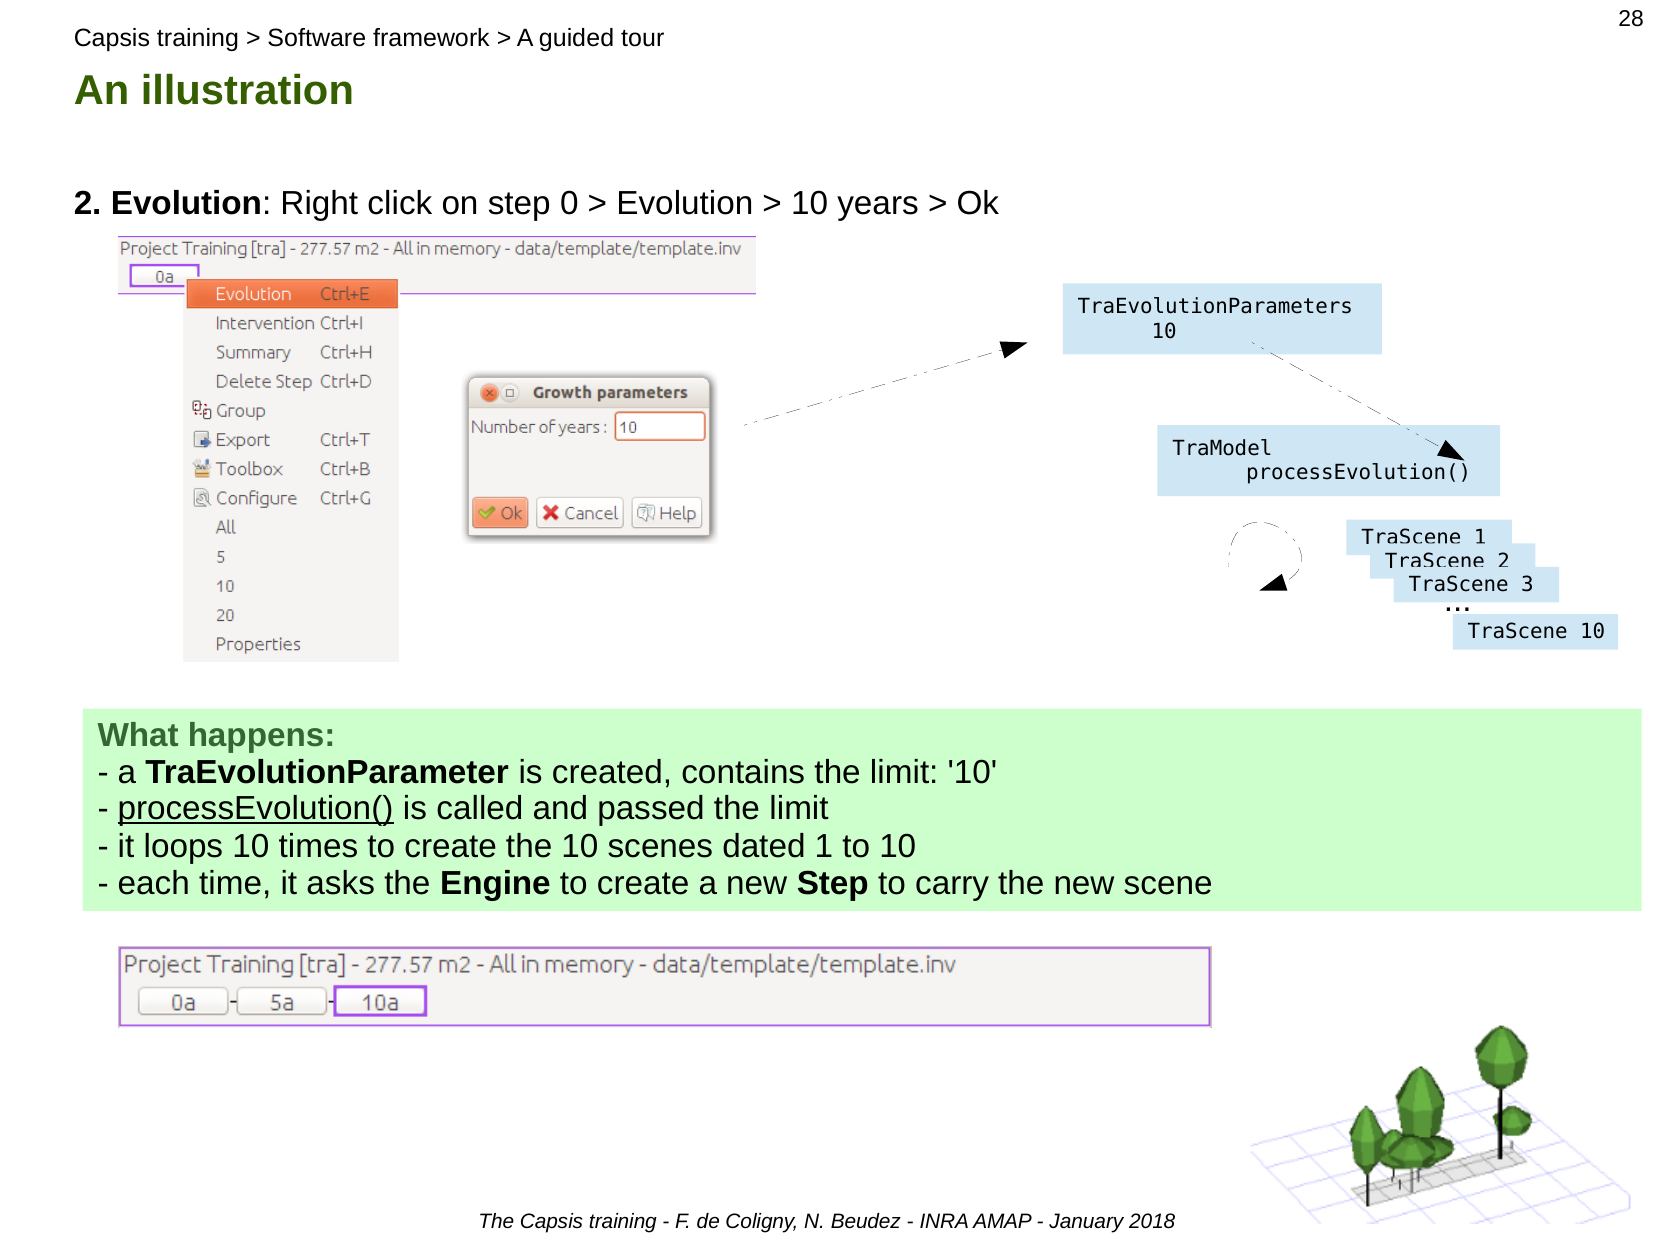

28
Capsis training > Software framework > A guided tour
An illustration
2. Evolution: Right click on step 0 > Evolution > 10 years > Ok
TraEvolutionParameters
	10
TraModel
	processEvolution()
TraScene 1
TraScene 2
TraScene 3
...
TraScene 10
What happens:
- a TraEvolutionParameter is created, contains the limit: '10'
- processEvolution() is called and passed the limit
- it loops 10 times to create the 10 scenes dated 1 to 10
- each time, it asks the Engine to create a new Step to carry the new scene
The Capsis training - F. de Coligny, N. Beudez - INRA AMAP - January 2018